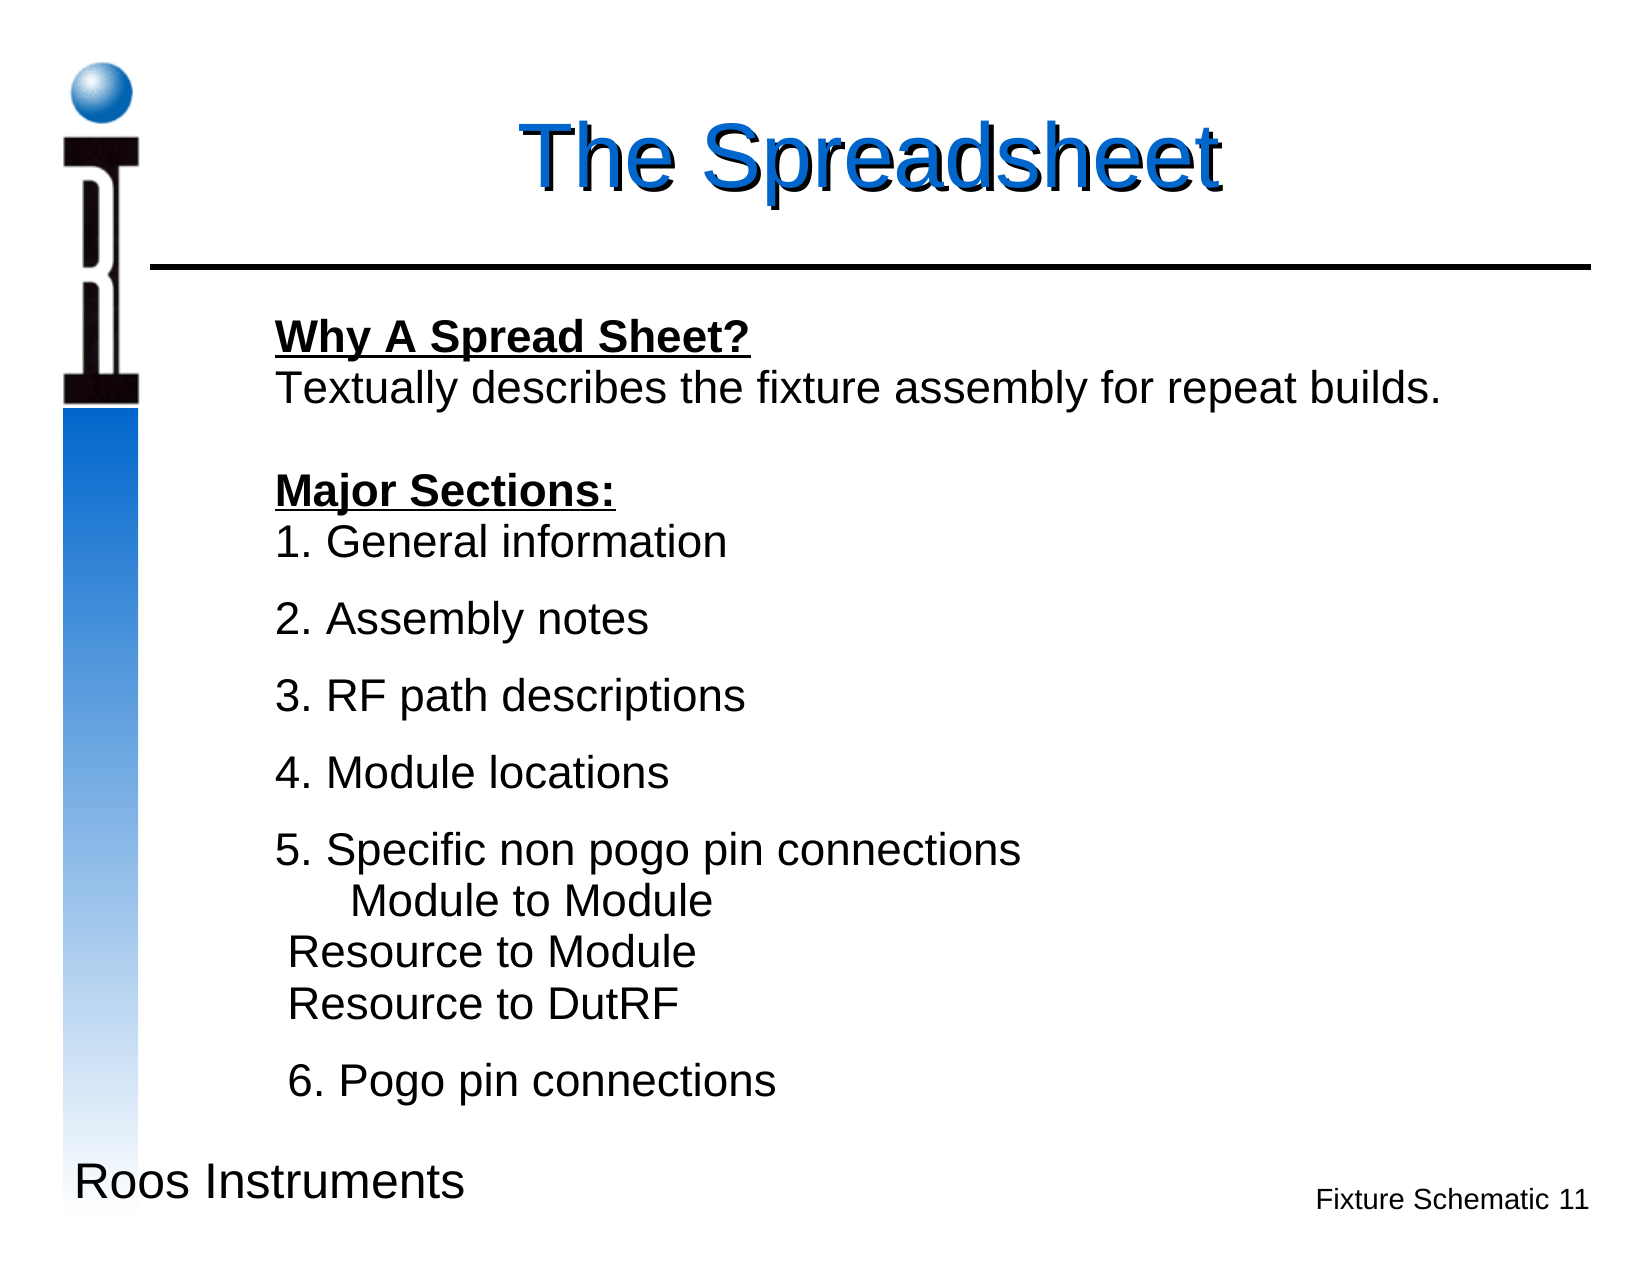

# The Spreadsheet
Why A Spread Sheet?
Textually describes the fixture assembly for repeat builds.
Major Sections:
1. General information
2. Assembly notes
3. RF path descriptions
4. Module locations
5. Specific non pogo pin connections
	Module to Module
 Resource to Module
 Resource to DutRF
 6. Pogo pin connections
11